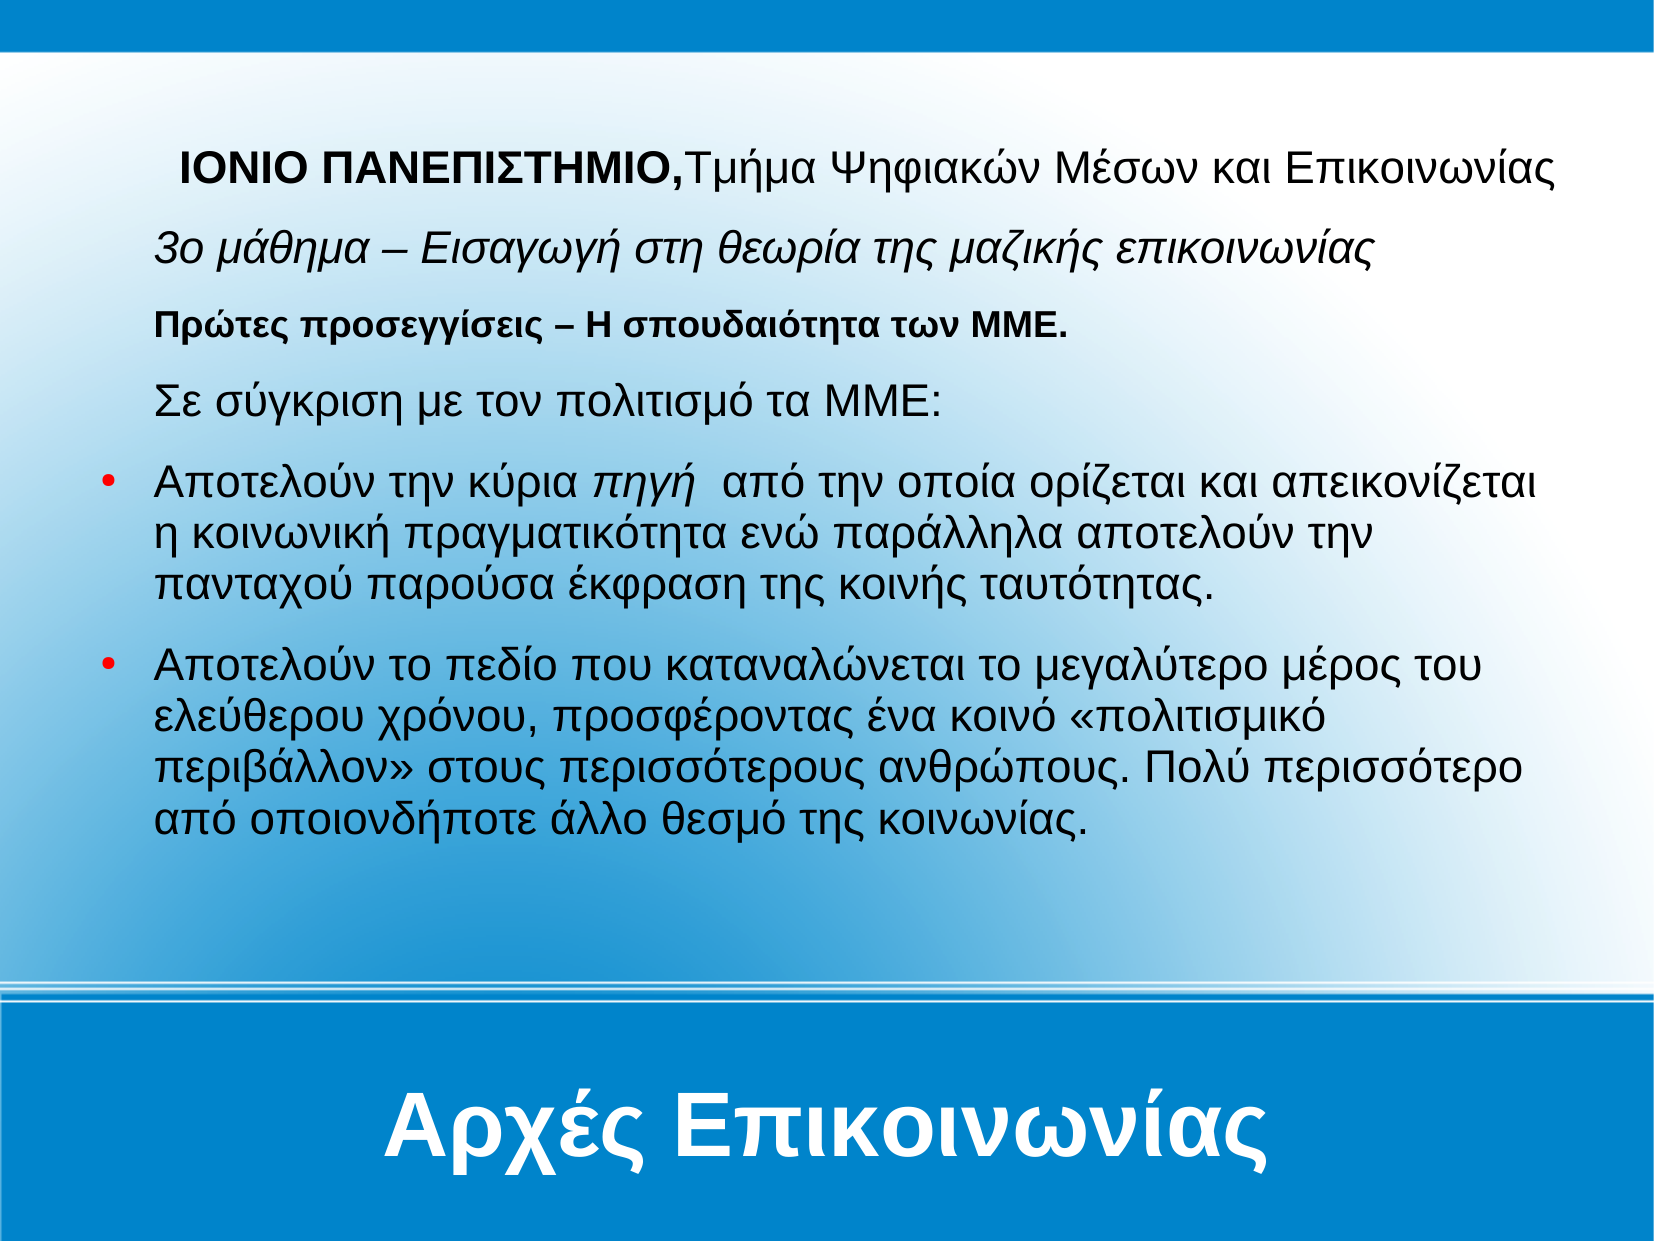

ΙΟΝΙΟ ΠΑΝΕΠΙΣΤΗΜΙΟ,Τμήμα Ψηφιακών Μέσων και Επικοινωνίας
3ο μάθημα – Εισαγωγή στη θεωρία της μαζικής επικοινωνίας
Πρώτες προσεγγίσεις – Η σπουδαιότητα των ΜΜΕ.
Σε σύγκριση με τον πολιτισμό τα ΜΜΕ:
Αποτελούν την κύρια πηγή από την οποία ορίζεται και απεικονίζεται η κοινωνική πραγματικότητα ενώ παράλληλα αποτελούν την πανταχού παρούσα έκφραση της κοινής ταυτότητας.
Αποτελούν το πεδίο που καταναλώνεται το μεγαλύτερο μέρος του ελεύθερου χρόνου, προσφέροντας ένα κοινό «πολιτισμικό περιβάλλον» στους περισσότερους ανθρώπους. Πολύ περισσότερο από οποιονδήποτε άλλο θεσμό της κοινωνίας.
# Αρχές Επικοινωνίας